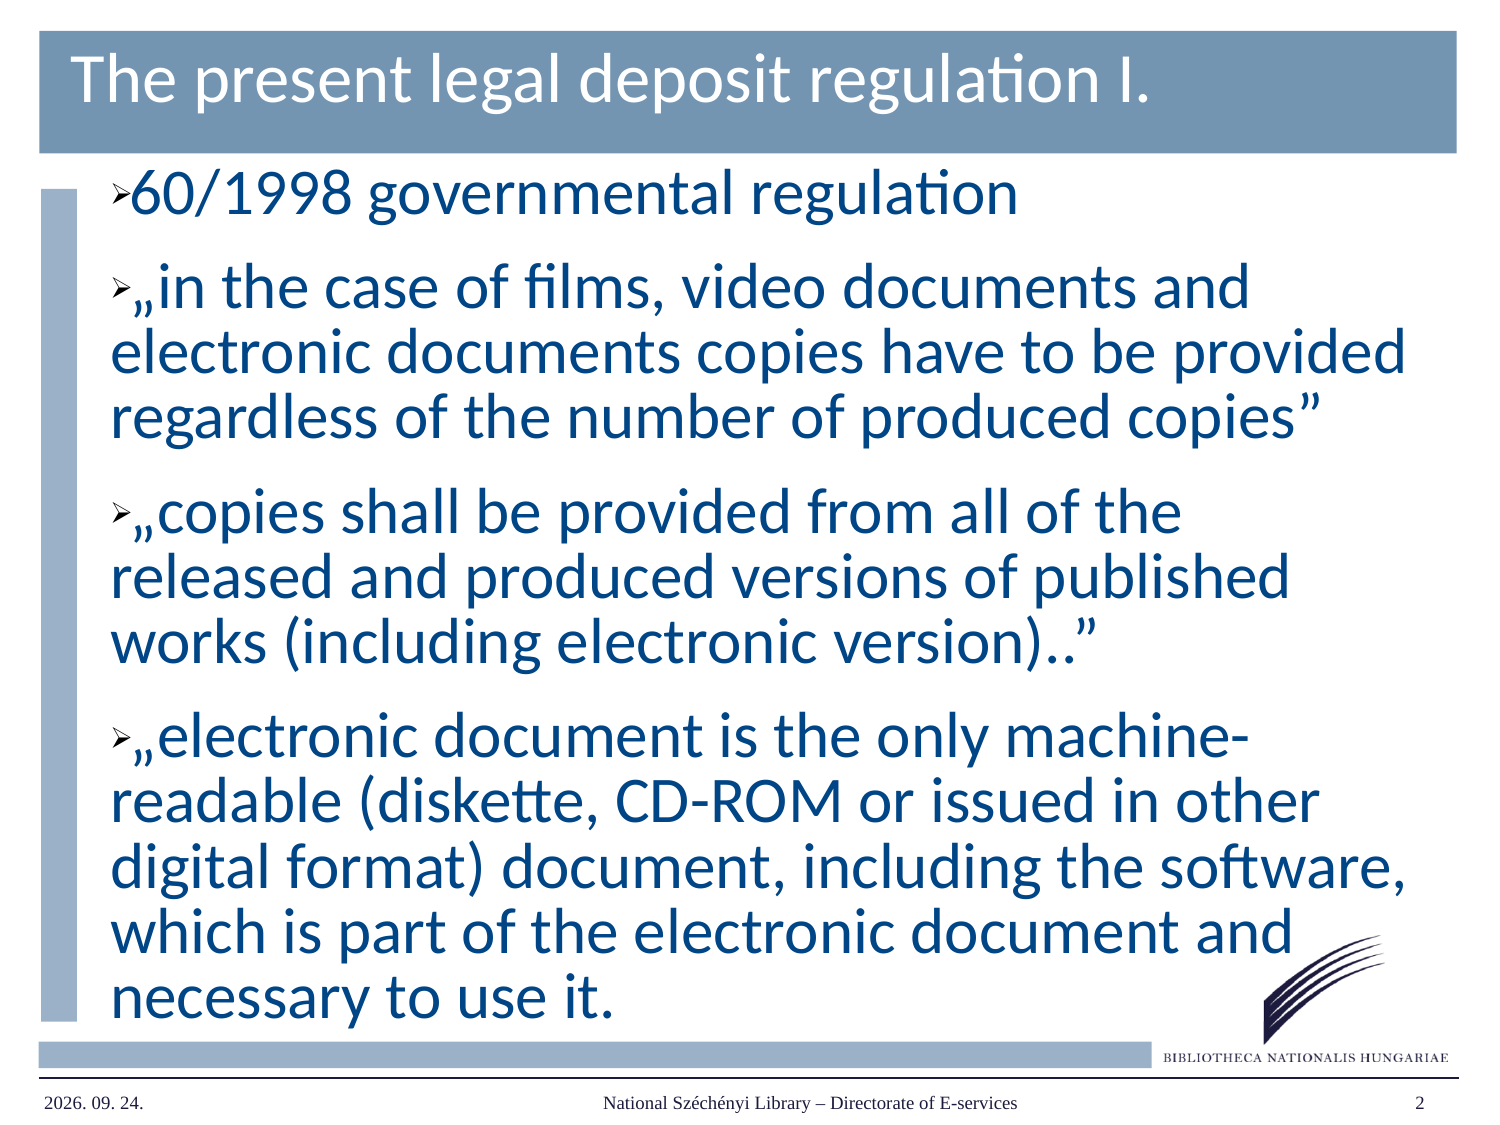

# The present legal deposit regulation I.
60/1998 governmental regulation
„in the case of films, video documents and electronic documents copies have to be provided regardless of the number of produced copies”
„copies shall be provided from all of the released and produced versions of published works (including electronic version)..”
„electronic document is the only machine-readable (diskette, CD-ROM or issued in other digital format) document, including the software, which is part of the electronic document and necessary to use it.